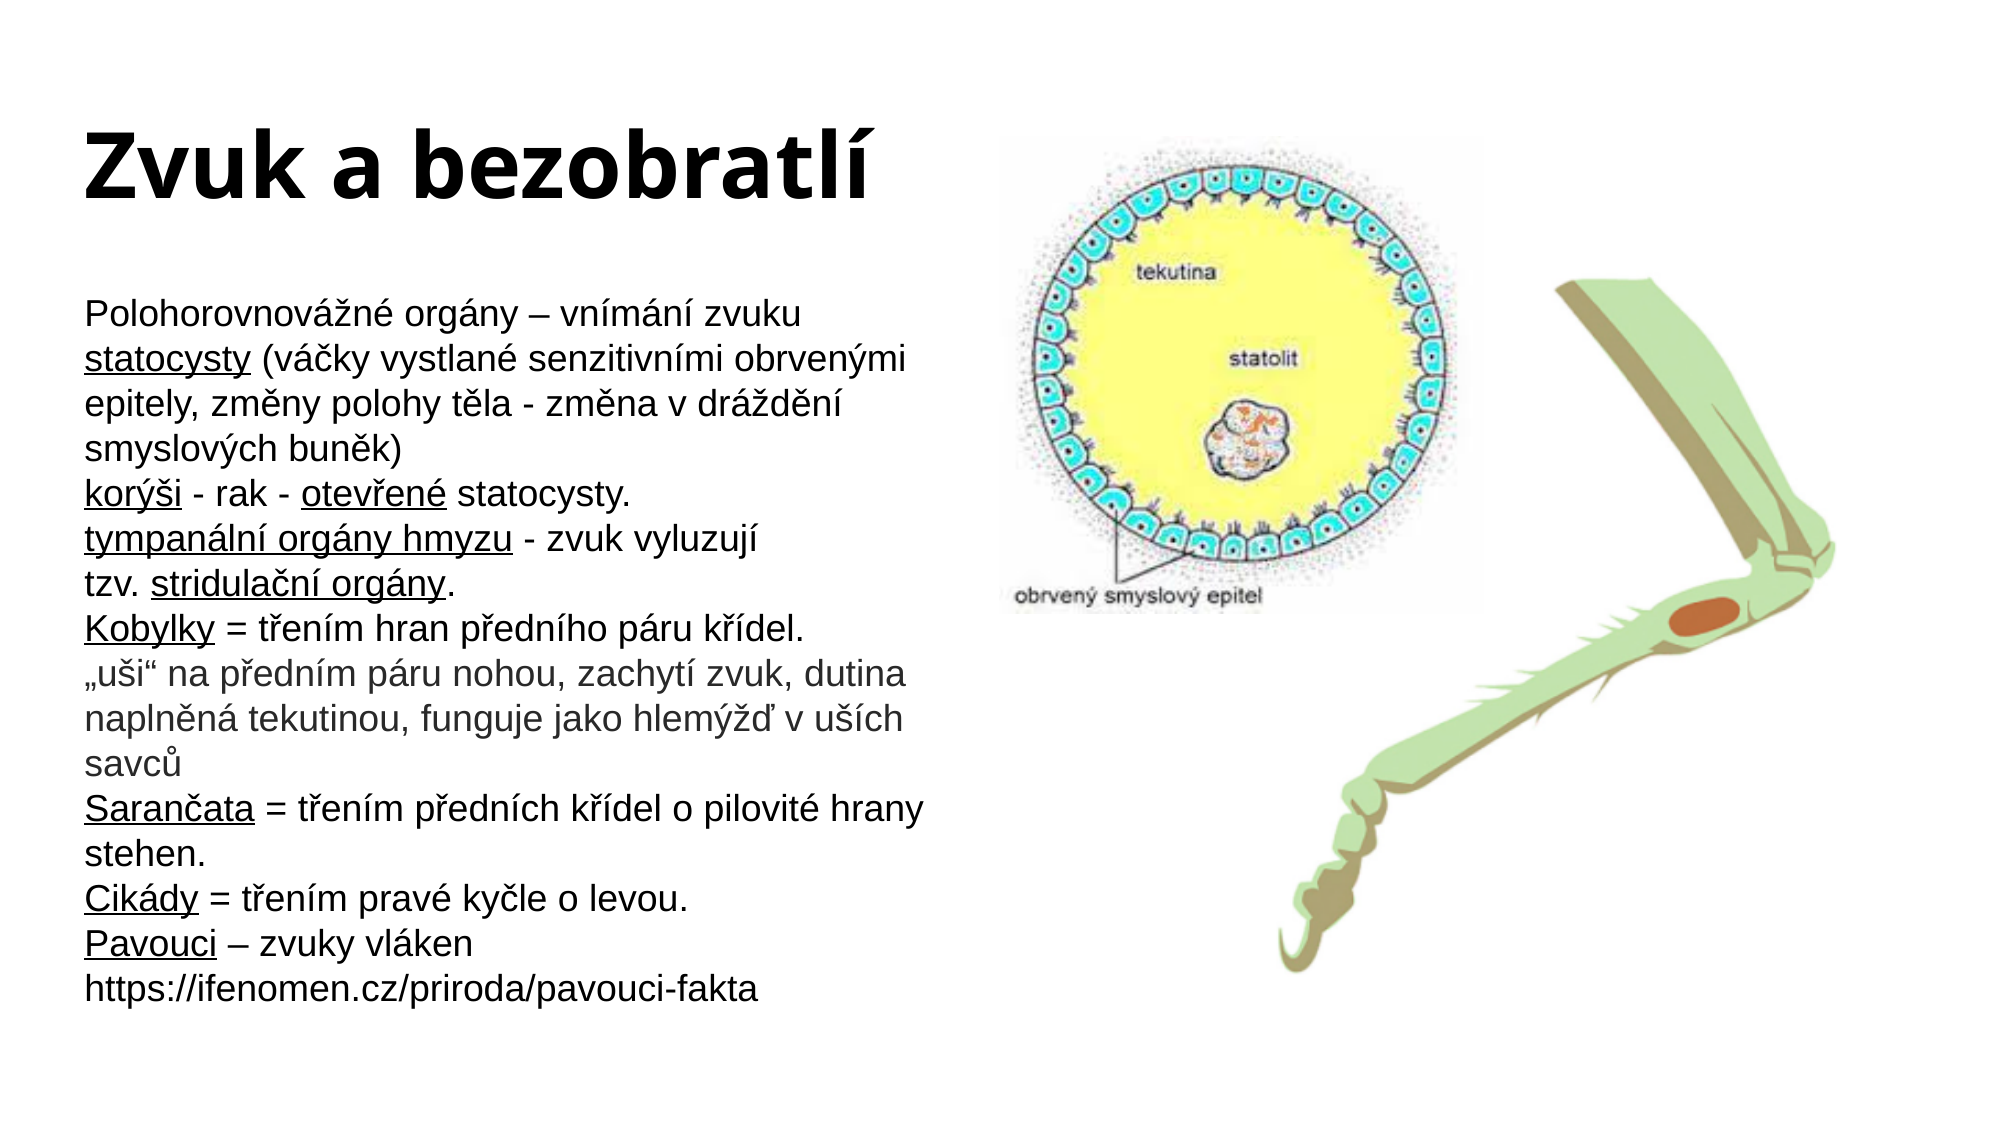

# Zvuk a bezobratlí
Polohorovnovážné orgány – vnímání zvuku statocysty (váčky vystlané senzitivními obrvenými epitely, změny polohy těla - změna v dráždění smyslových buněk)
korýši - rak - otevřené statocysty.
tympanální orgány hmyzu - zvuk vyluzují tzv. stridulační orgány.
Kobylky = třením hran předního páru křídel.
„uši“ na předním páru nohou, zachytí zvuk, dutina naplněná tekutinou, funguje jako hlemýžď v uších savců
Sarančata = třením předních křídel o pilovité hrany stehen.
Cikády = třením pravé kyčle o levou.
Pavouci – zvuky vláken
https://ifenomen.cz/priroda/pavouci-fakta